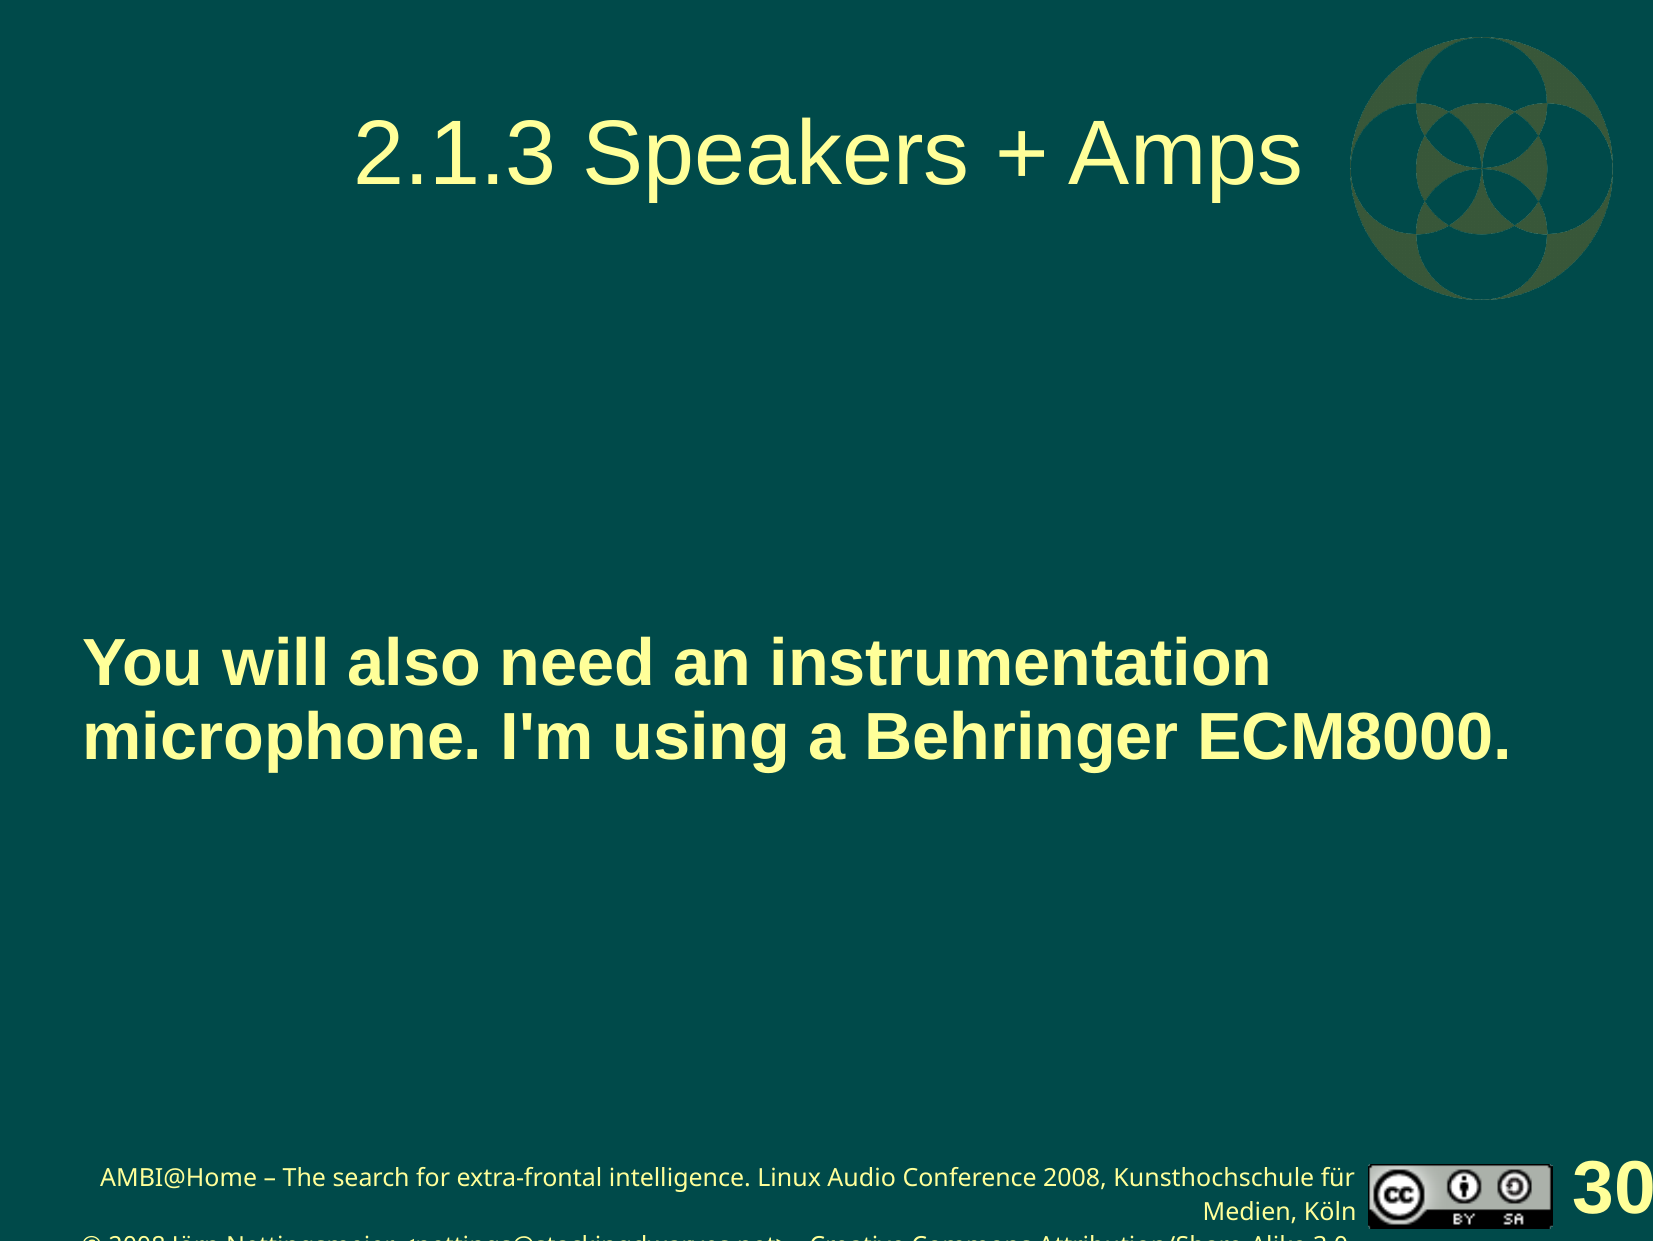

# 2.1.3 Speakers + Amps
You will also need an instrumentation microphone. I'm using a Behringer ECM8000.